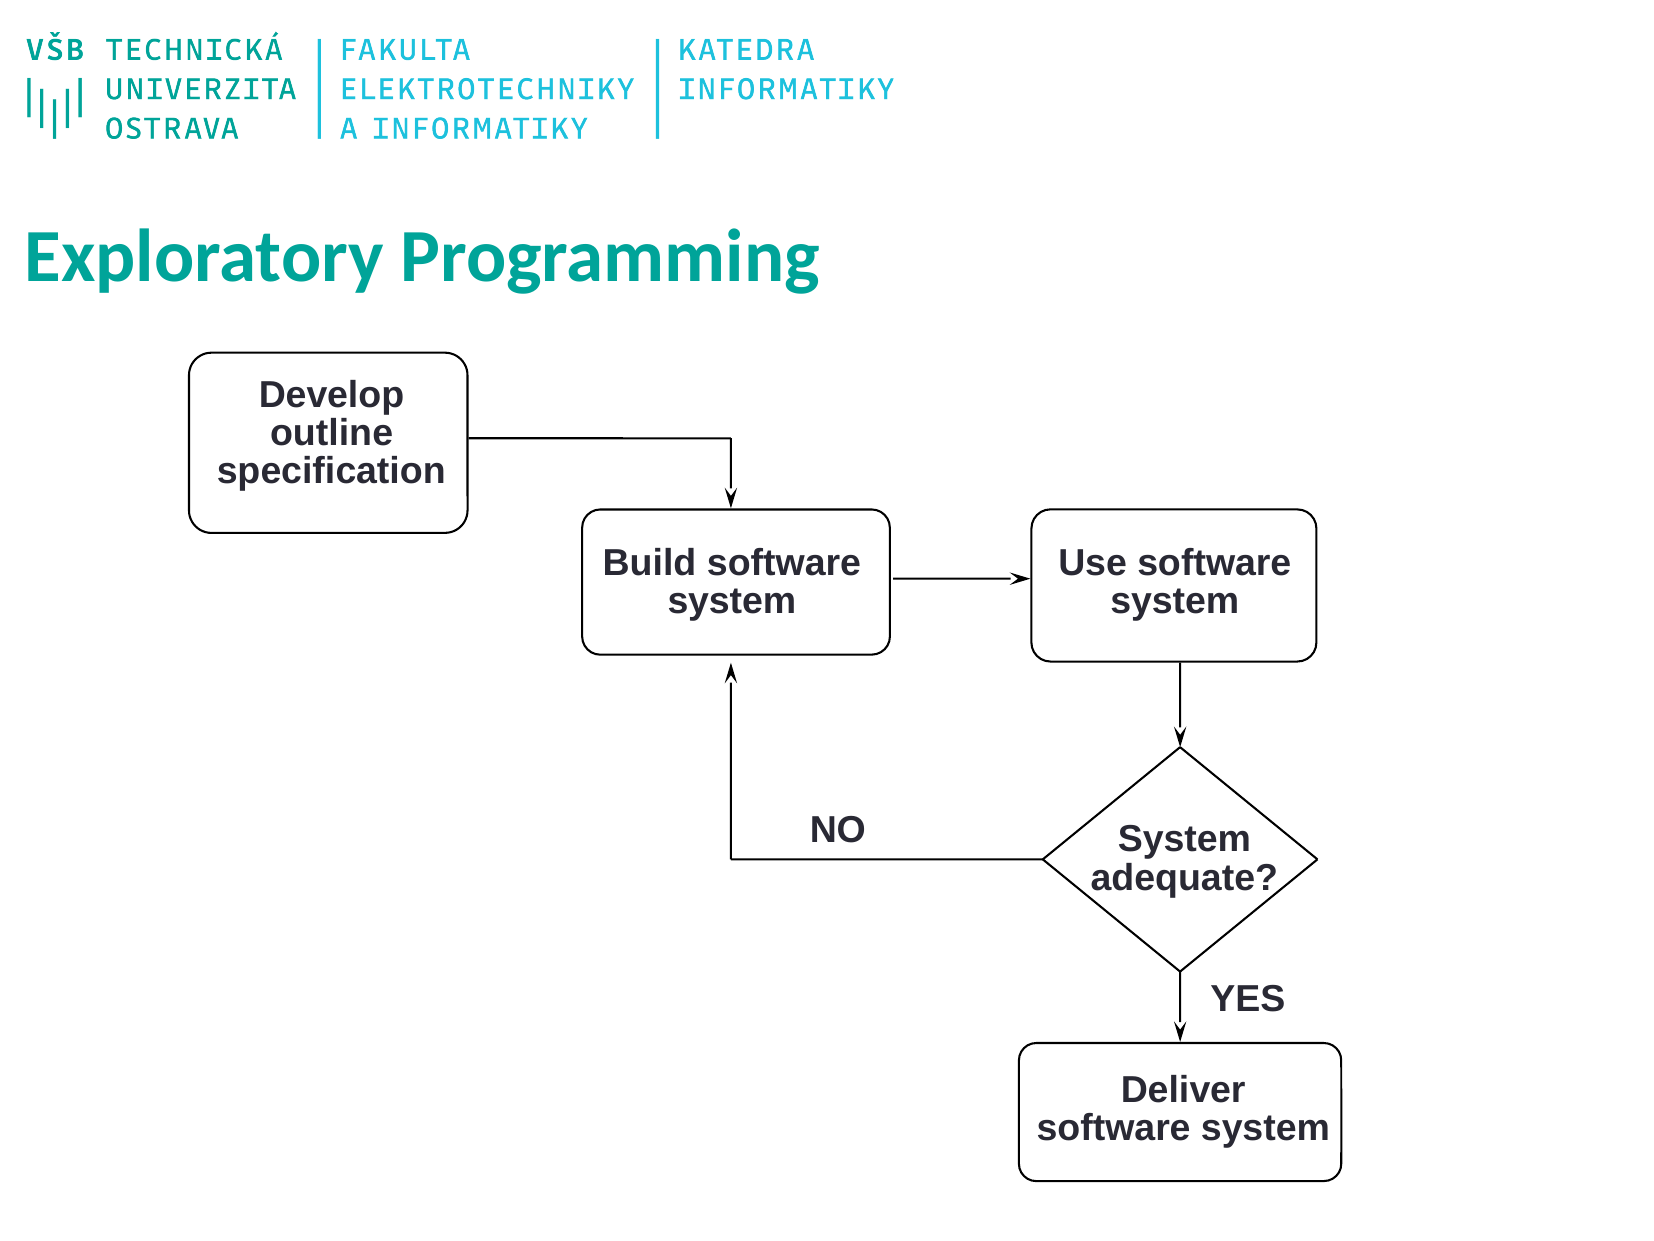

# Exploratory Programming
Develop
outline
specification
Build software
system
Use software
system
NO
System
adequate?
YES
Deliver
software system